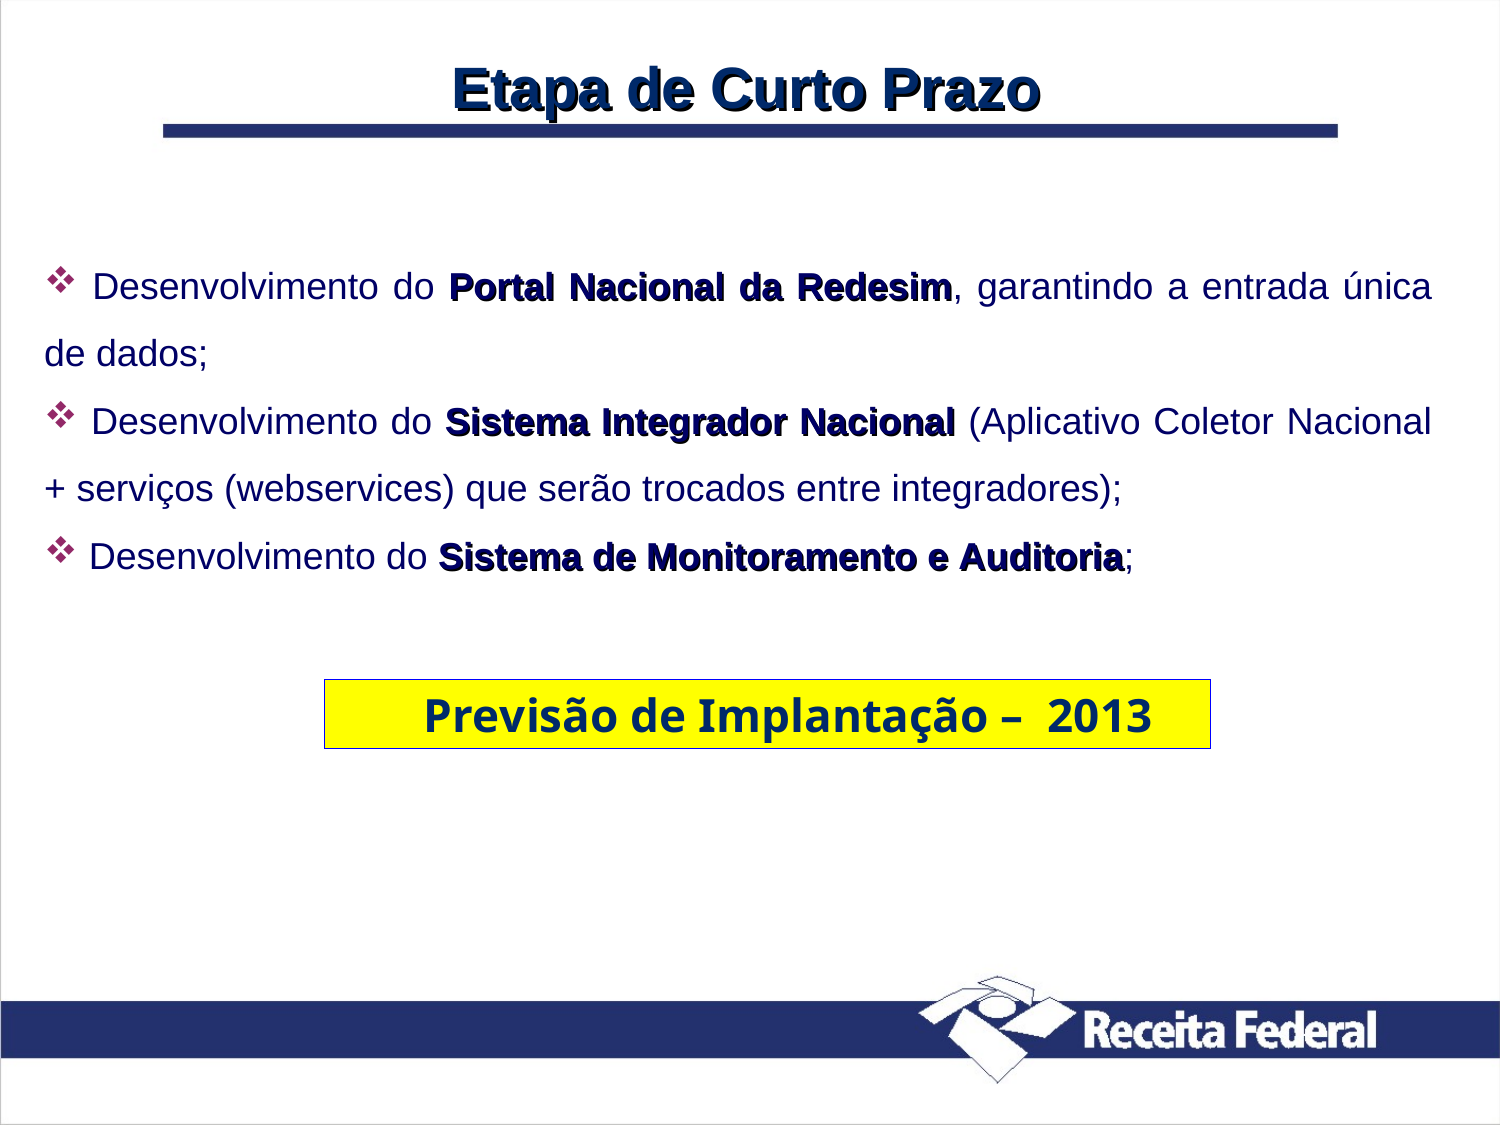

Etapa de Curto Prazo
 Desenvolvimento do Portal Nacional da Redesim, garantindo a entrada única de dados;
 Desenvolvimento do Sistema Integrador Nacional (Aplicativo Coletor Nacional + serviços (webservices) que serão trocados entre integradores);
 Desenvolvimento do Sistema de Monitoramento e Auditoria;
 Previsão de Implantação – 2013